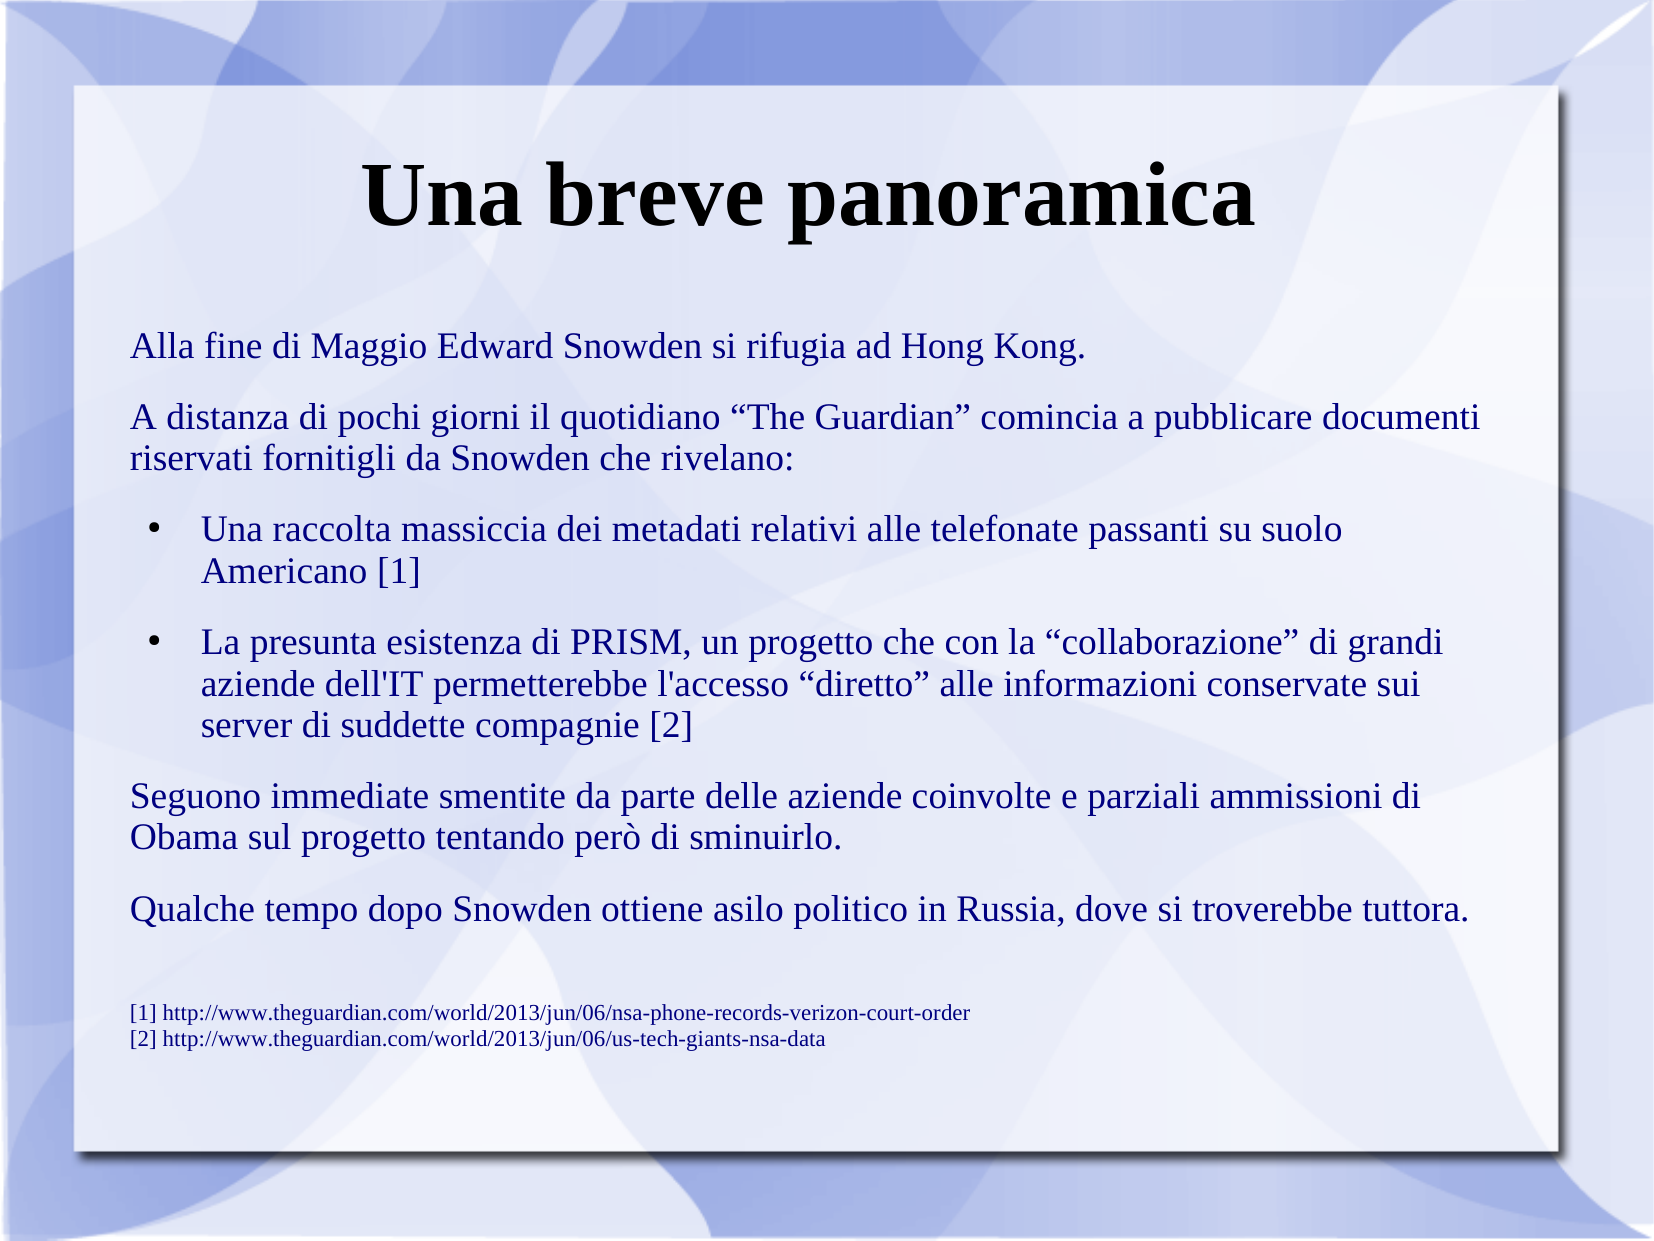

# Una breve panoramica
Alla fine di Maggio Edward Snowden si rifugia ad Hong Kong.
A distanza di pochi giorni il quotidiano “The Guardian” comincia a pubblicare documenti riservati fornitigli da Snowden che rivelano:
Una raccolta massiccia dei metadati relativi alle telefonate passanti su suolo Americano [1]
La presunta esistenza di PRISM, un progetto che con la “collaborazione” di grandi aziende dell'IT permetterebbe l'accesso “diretto” alle informazioni conservate sui server di suddette compagnie [2]
Seguono immediate smentite da parte delle aziende coinvolte e parziali ammissioni di Obama sul progetto tentando però di sminuirlo.
Qualche tempo dopo Snowden ottiene asilo politico in Russia, dove si troverebbe tuttora.
[1] http://www.theguardian.com/world/2013/jun/06/nsa-phone-records-verizon-court-order
[2] http://www.theguardian.com/world/2013/jun/06/us-tech-giants-nsa-data